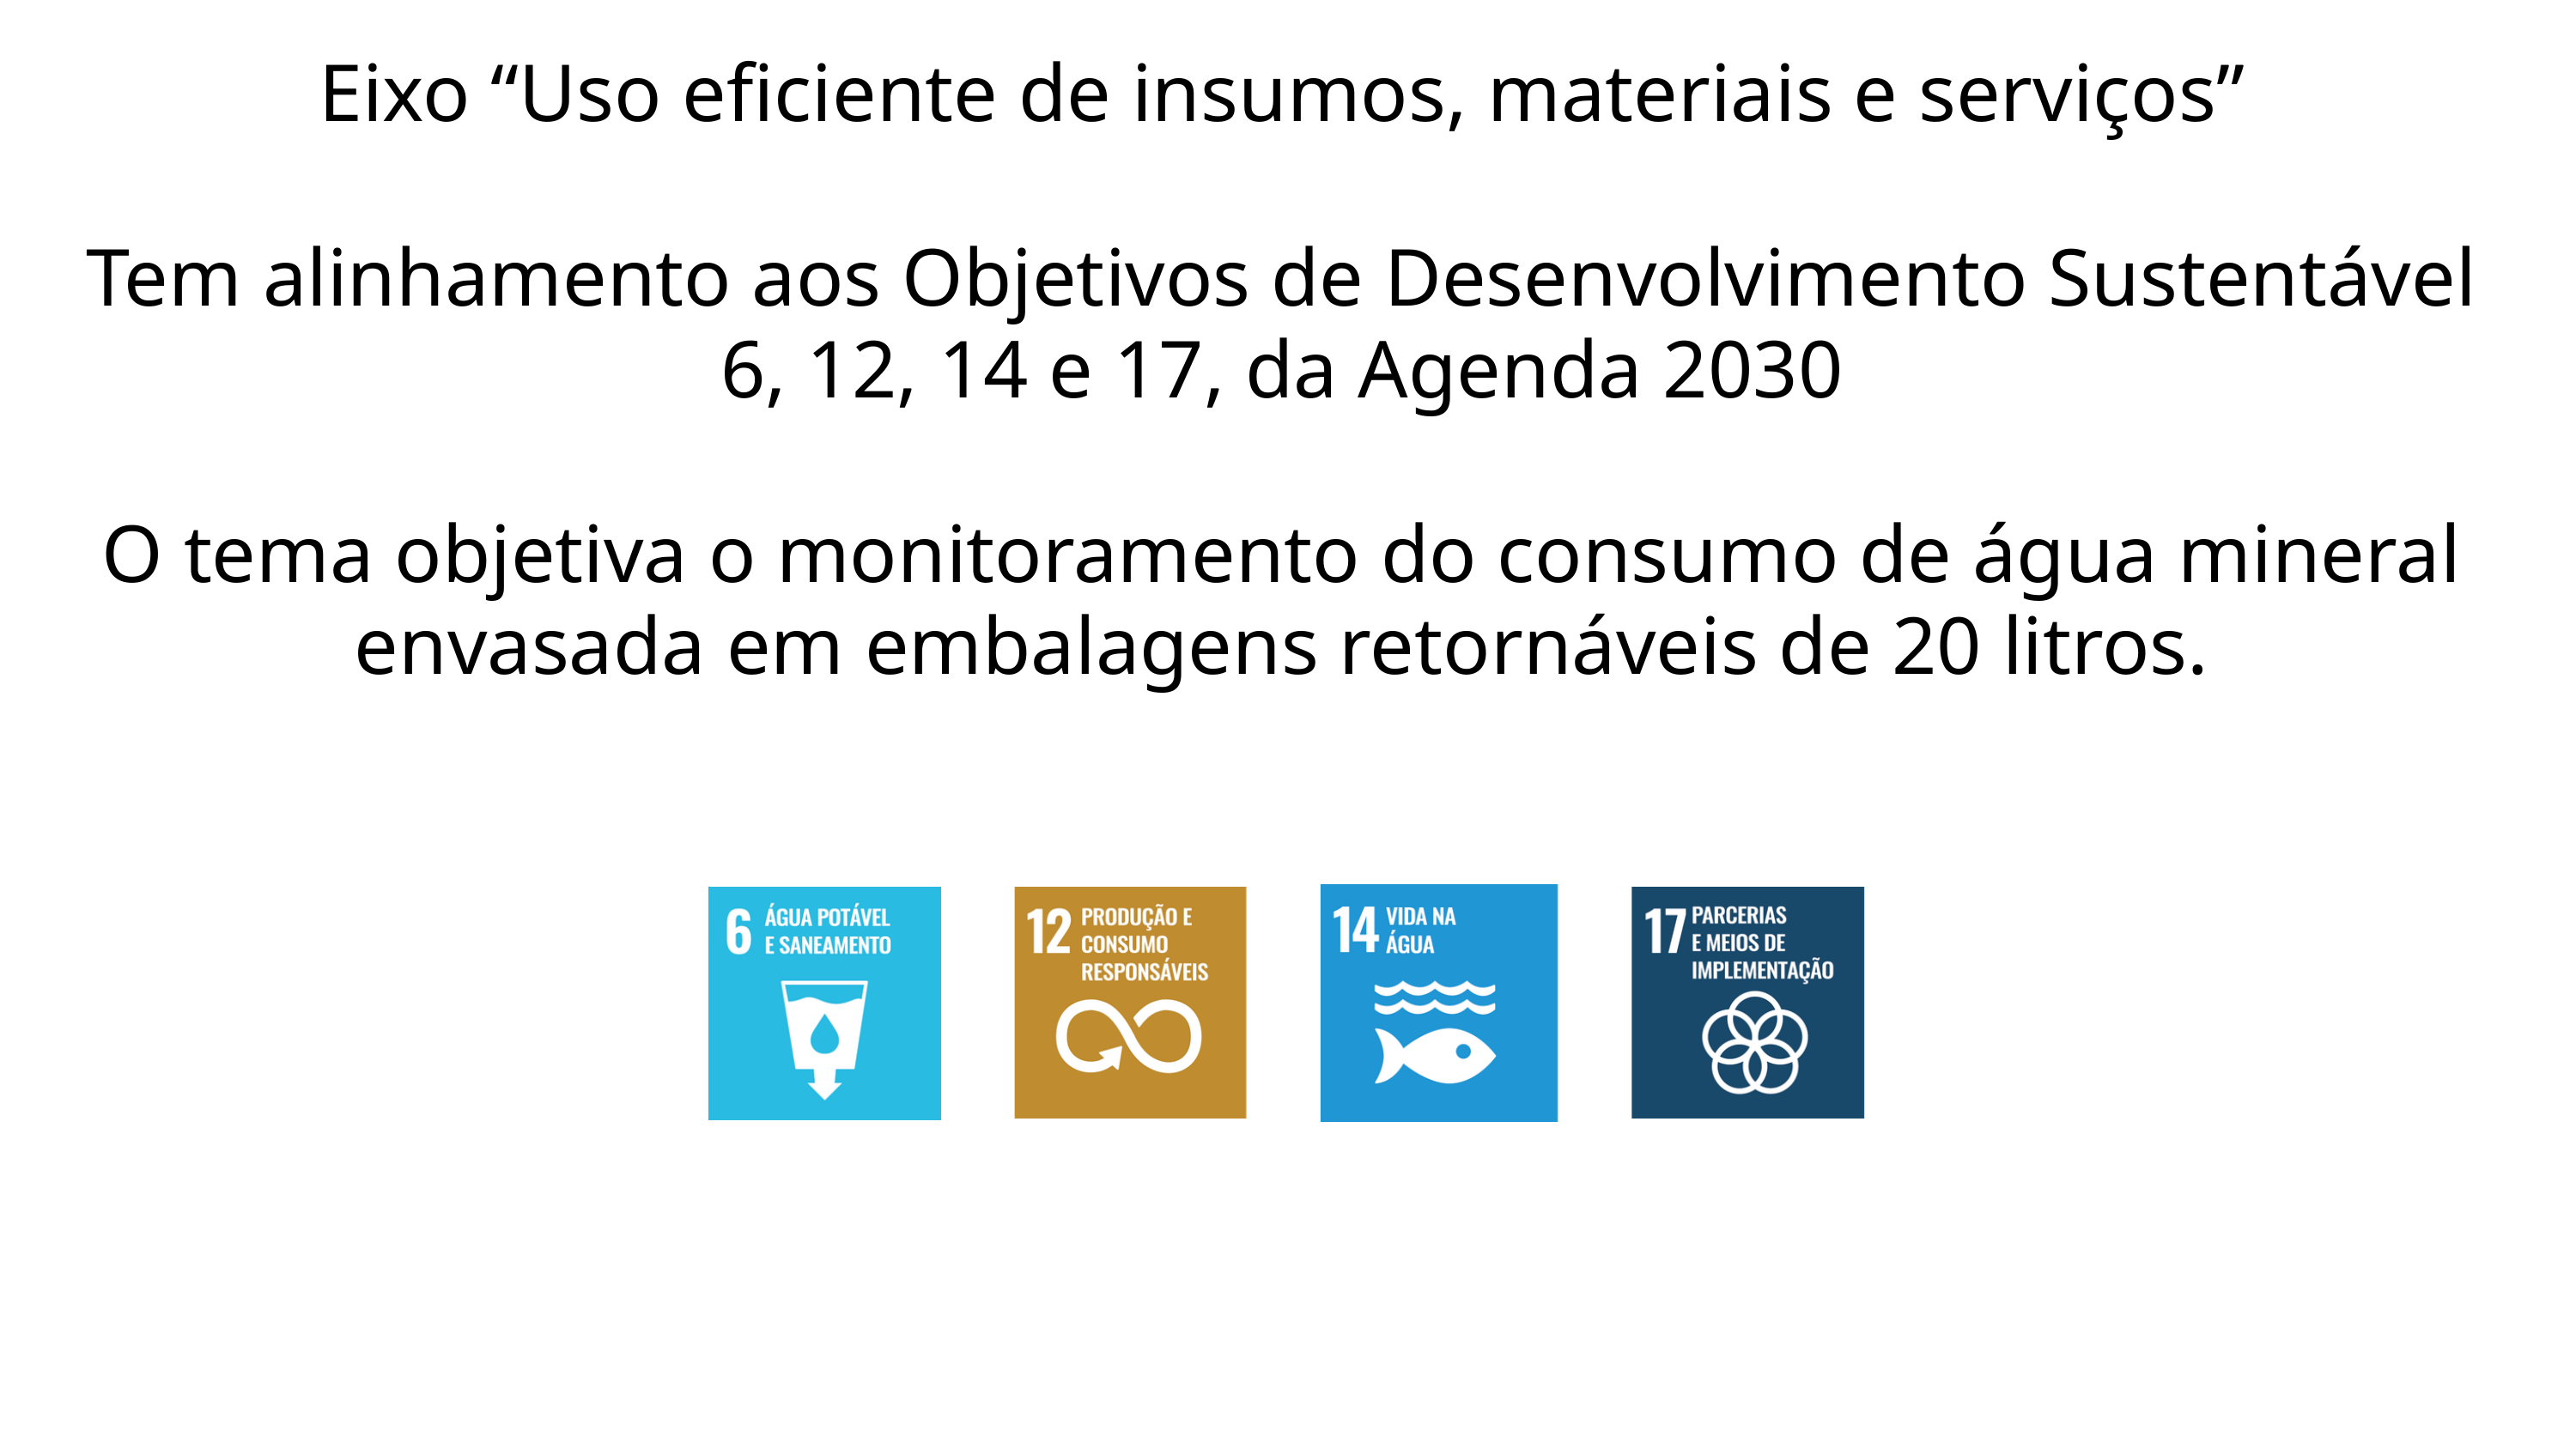

Eixo “Uso eficiente de insumos, materiais e serviços”
Tem alinhamento aos Objetivos de Desenvolvimento Sustentável 6, 12, 14 e 17, da Agenda 2030
O tema objetiva o monitoramento do consumo de água mineral envasada em embalagens retornáveis de 20 litros.